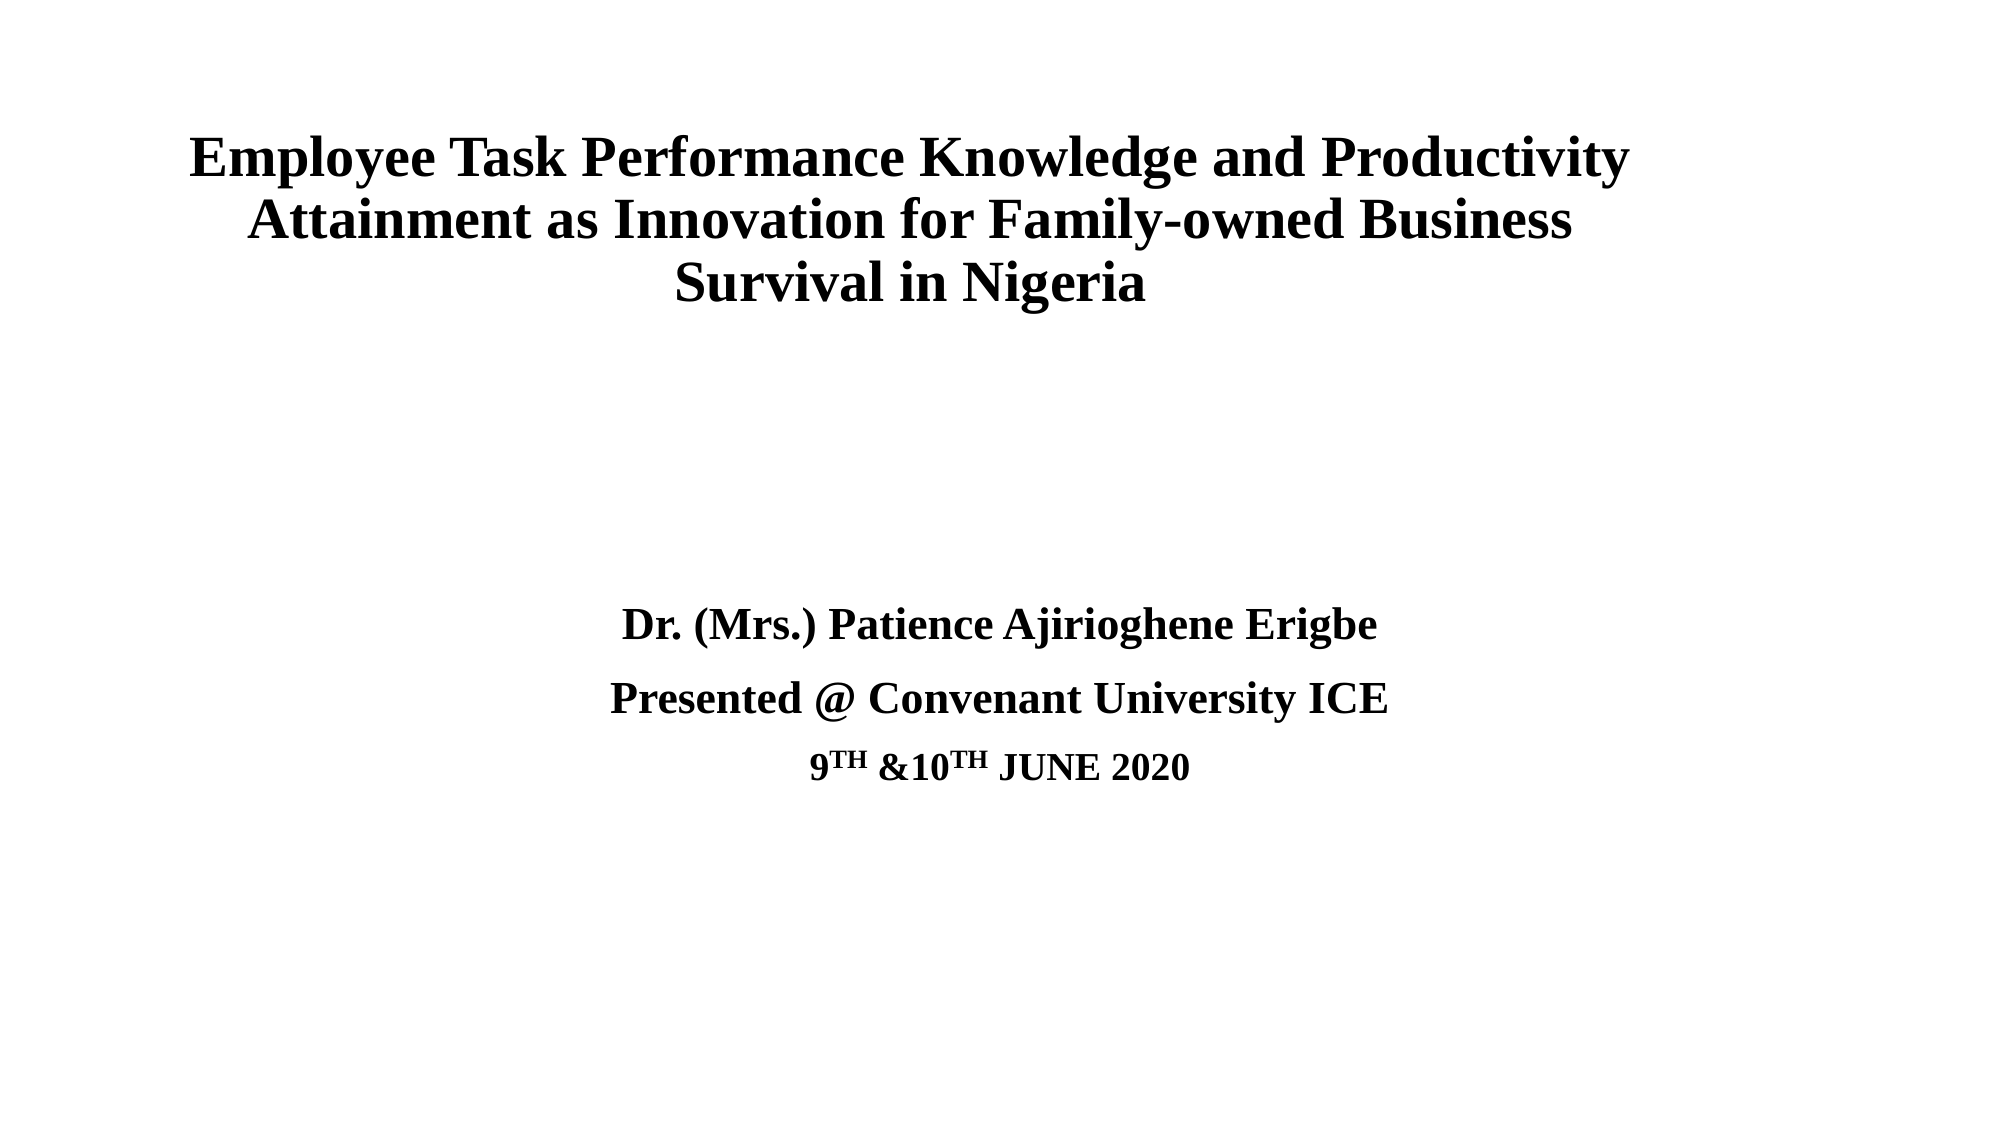

# Employee Task Performance Knowledge and Productivity Attainment as Innovation for Family-owned Business Survival in Nigeria
Dr. (Mrs.) Patience Ajirioghene Erigbe
Presented @ Convenant University ICE
9TH &10TH JUNE 2020